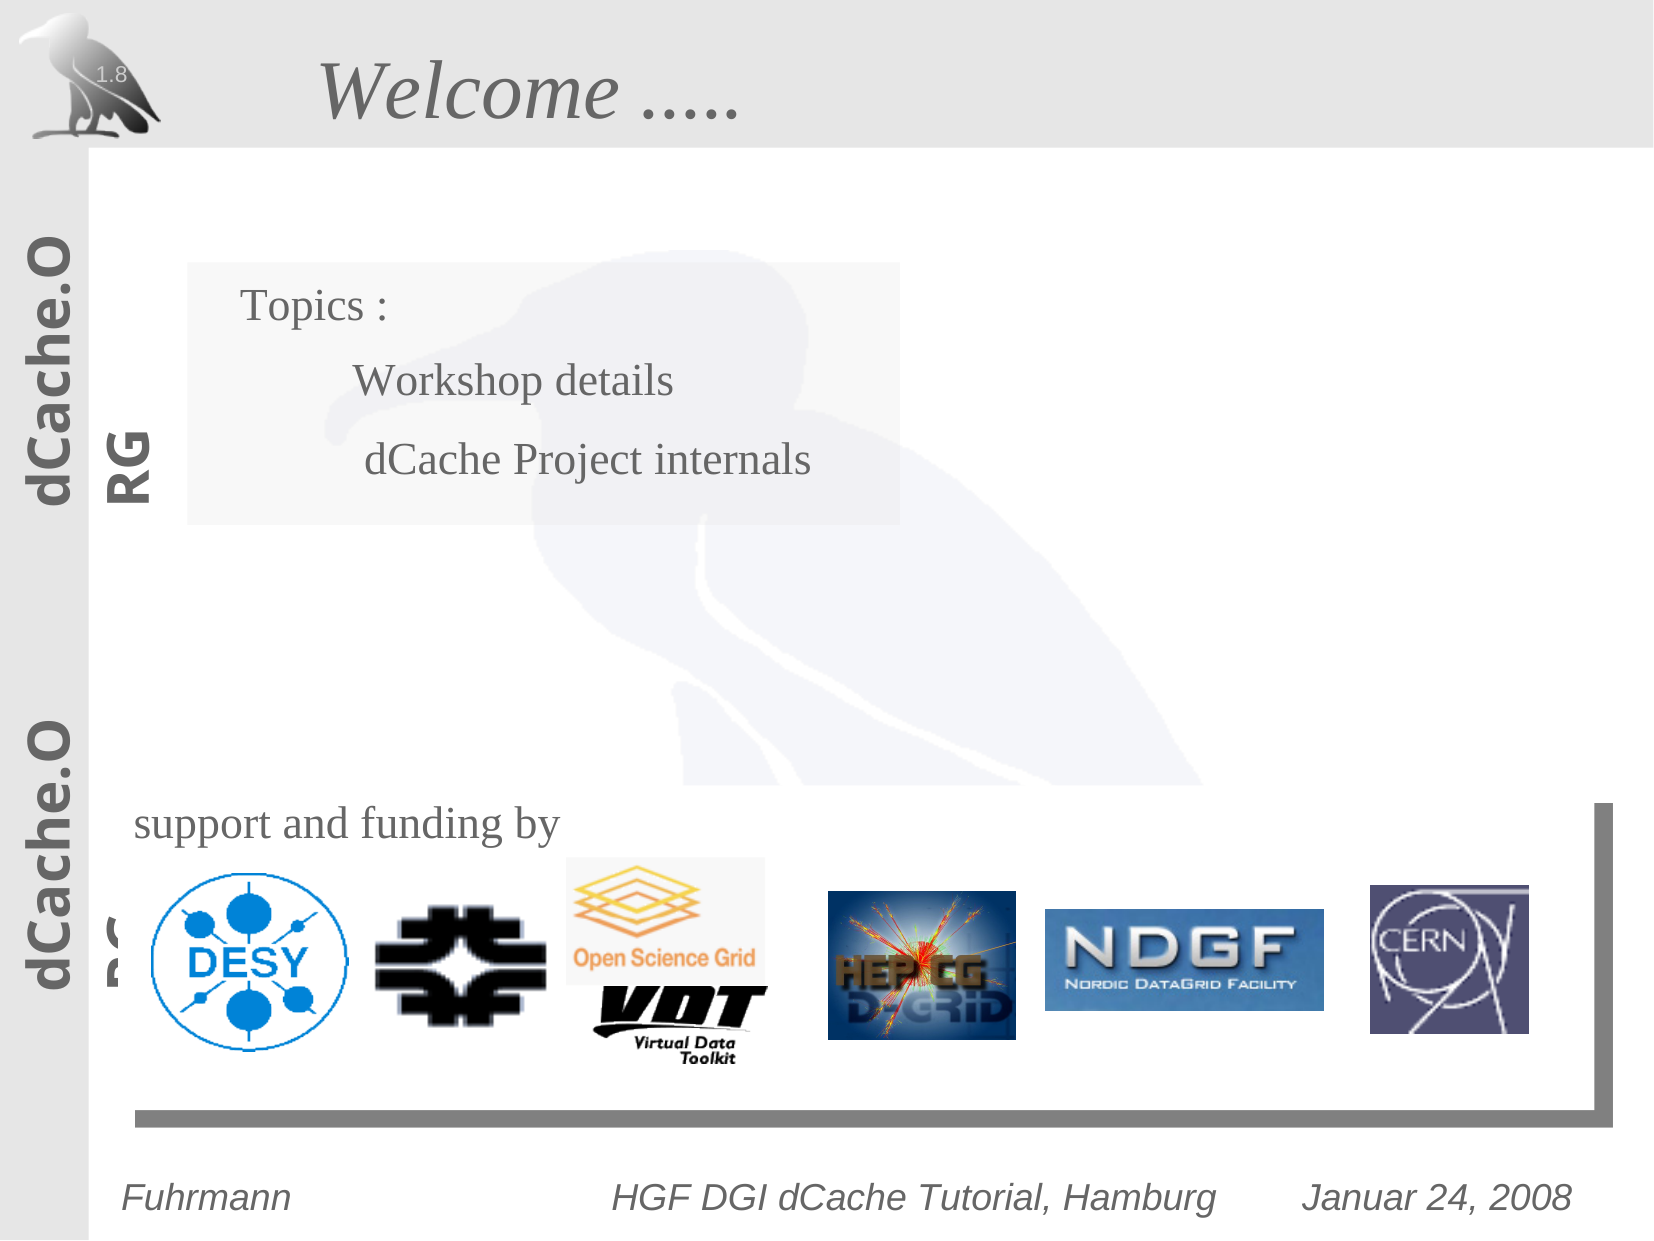

Welcome .....
Topics :
Workshop details
dCache Project internals
support and funding by